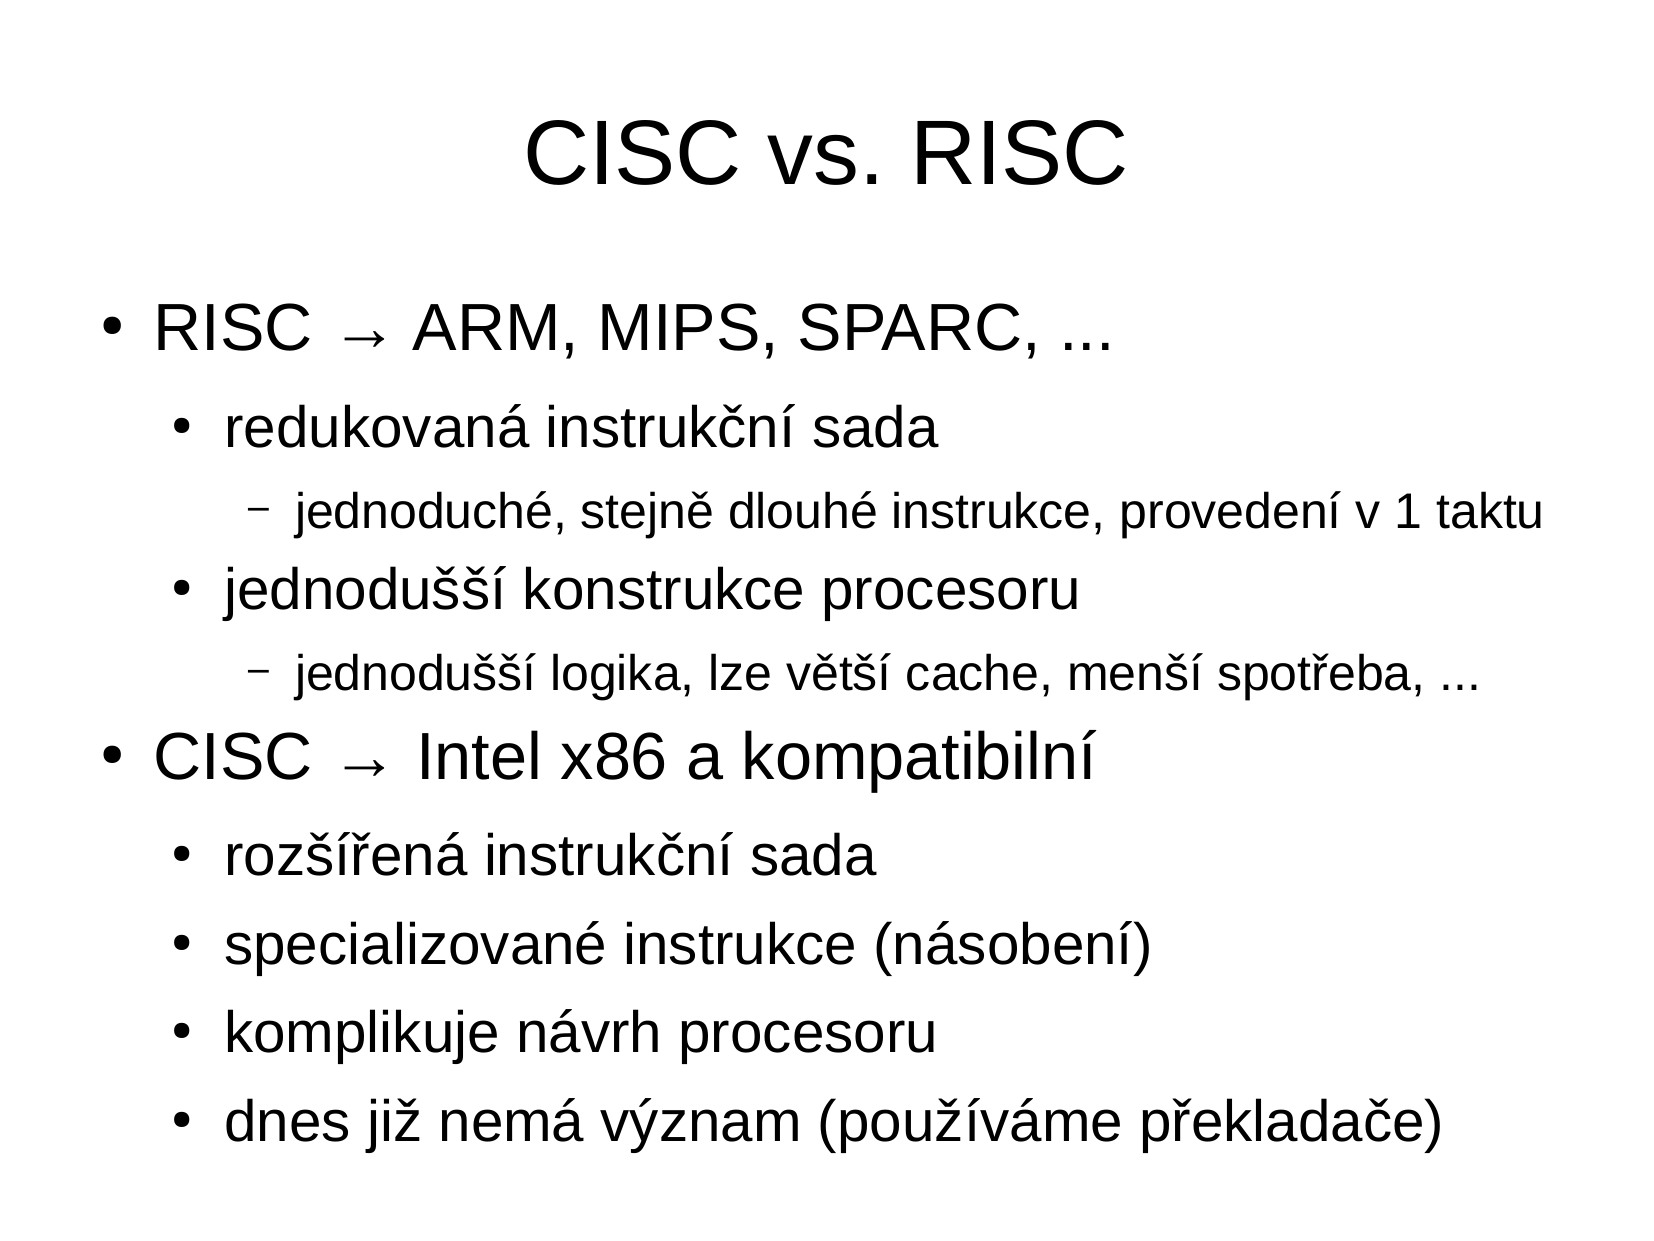

# CISC vs. RISC
RISC → ARM, MIPS, SPARC, ...
redukovaná instrukční sada
jednoduché, stejně dlouhé instrukce, provedení v 1 taktu
jednodušší konstrukce procesoru
jednodušší logika, lze větší cache, menší spotřeba, ...
CISC → Intel x86 a kompatibilní
rozšířená instrukční sada
specializované instrukce (násobení)
komplikuje návrh procesoru
dnes již nemá význam (používáme překladače)